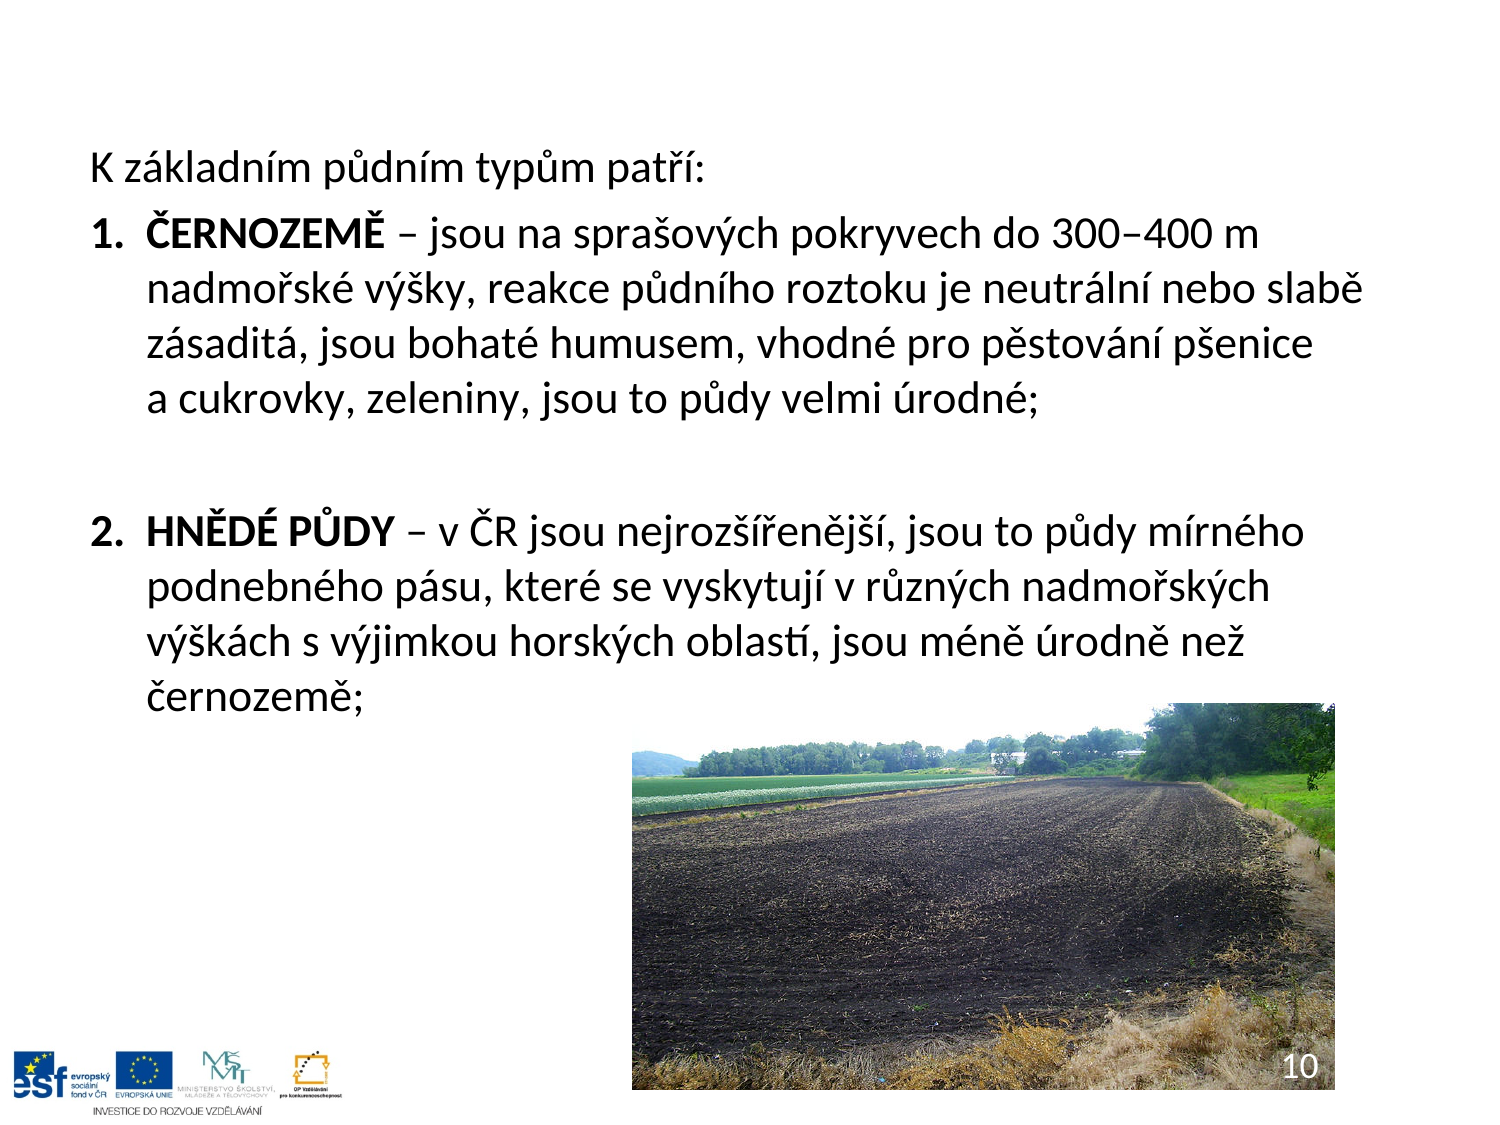

# K základním půdním typům patří:
ČERNOZEMĚ – jsou na sprašových pokryvech do 300–400 m nadmořské výšky, reakce půdního roztoku je neutrální nebo slabě zásaditá, jsou bohaté humusem, vhodné pro pěstování pšenice
a cukrovky, zeleniny, jsou to půdy velmi úrodné;
HNĚDÉ PŮDY – v ČR jsou nejrozšířenější, jsou to půdy mírného podnebného pásu, které se vyskytují v různých nadmořských výškách s výjimkou horských oblastí, jsou méně úrodně než černozemě;
10